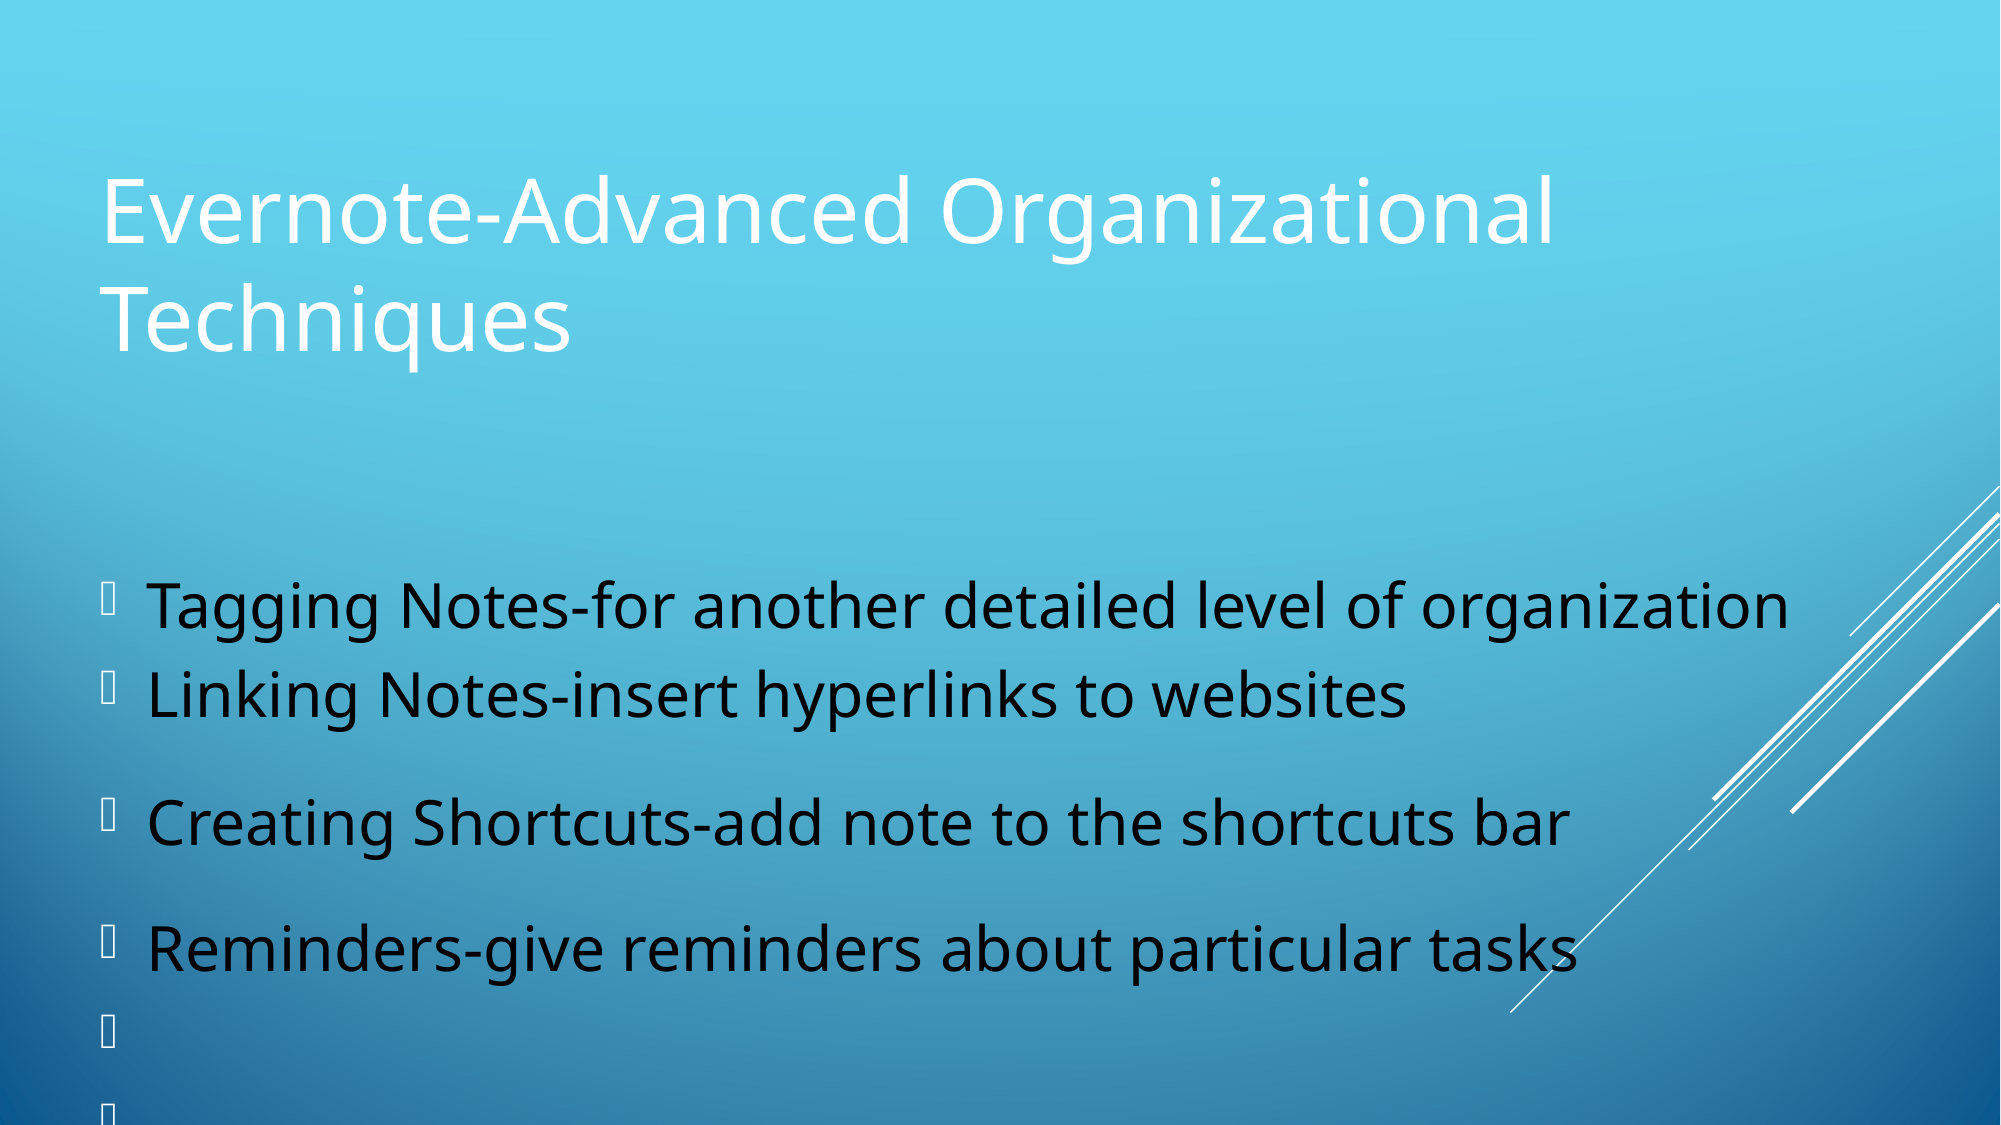

# Evernote-Advanced Organizational Techniques
Tagging Notes-for another detailed level of organization
Linking Notes-insert hyperlinks to websites
Creating Shortcuts-add note to the shortcuts bar
Reminders-give reminders about particular tasks